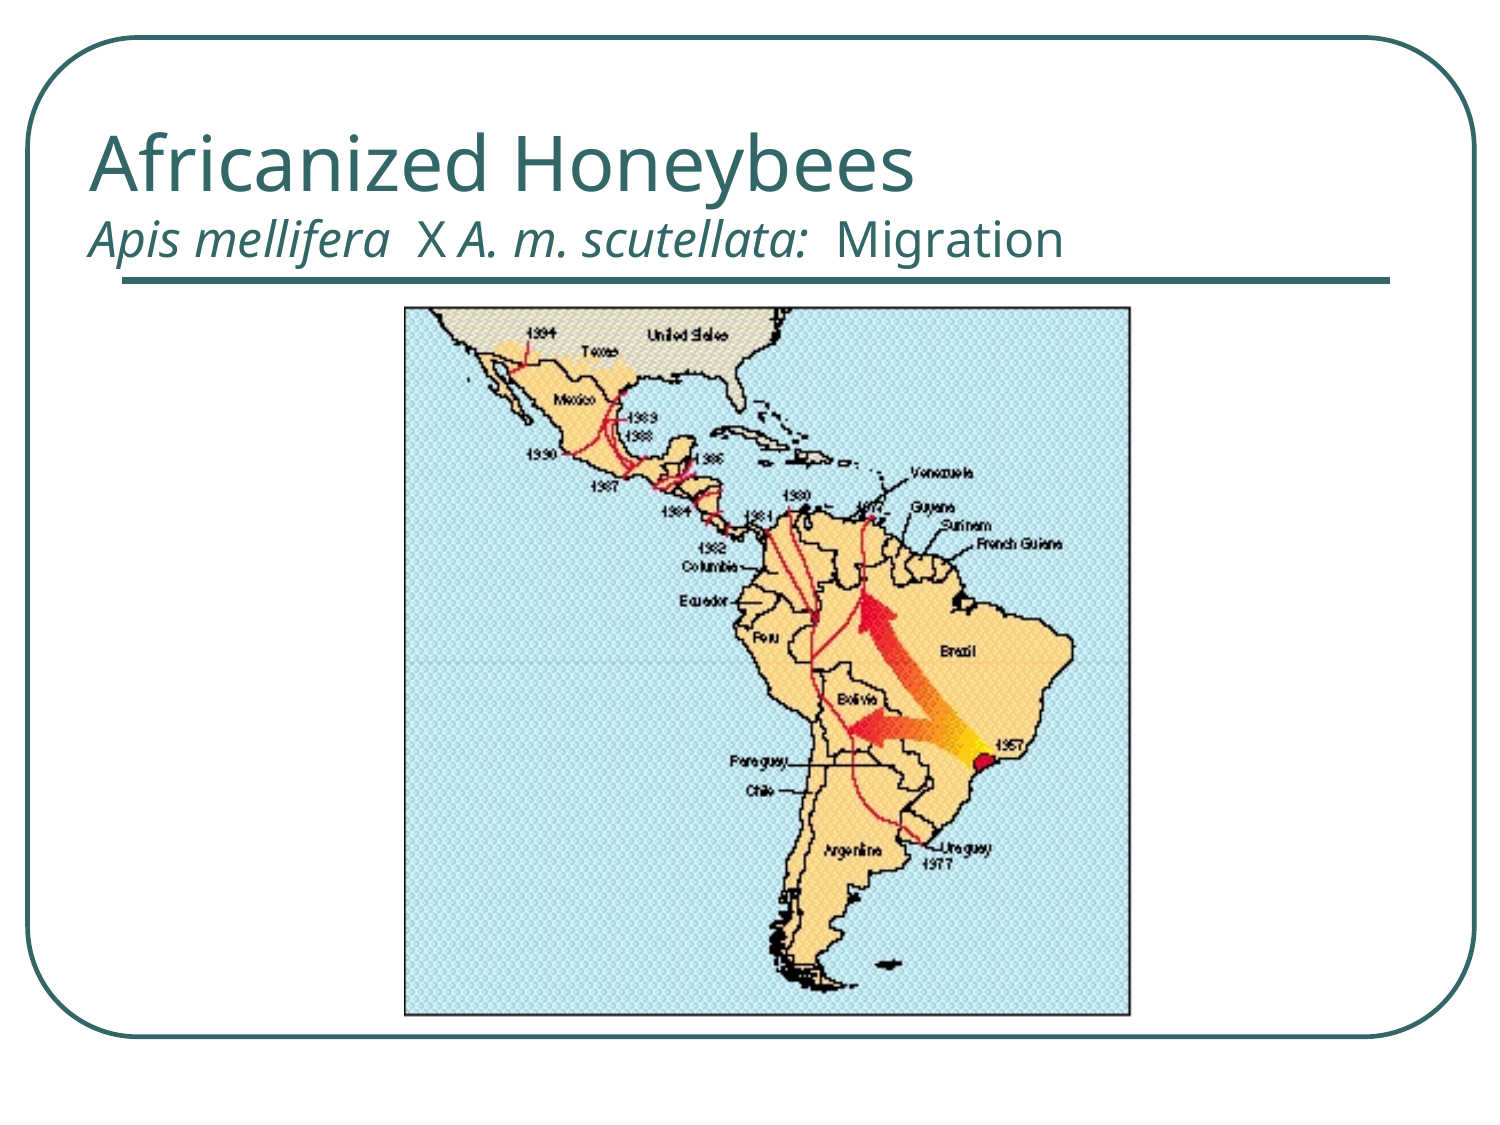

# Africanized Honeybees Apis mellifera X A. m. scutellata: Migration